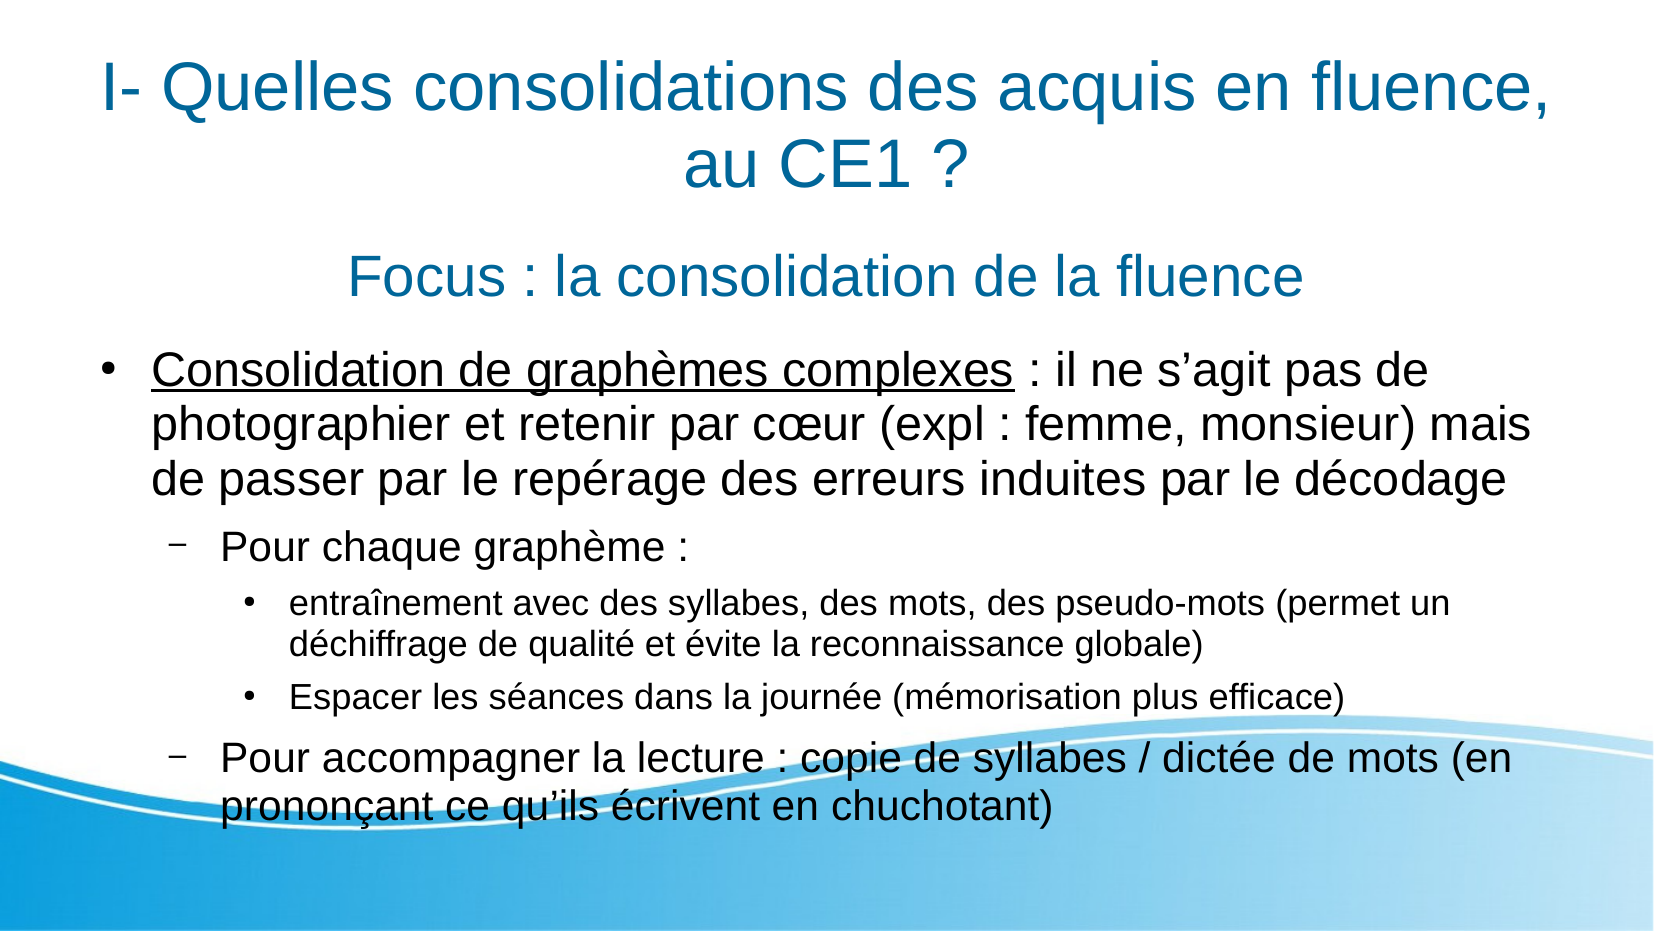

# I- Quelles consolidations des acquis en fluence, au CE1 ?
Focus : la consolidation de la fluence
Consolidation de graphèmes complexes : il ne s’agit pas de photographier et retenir par cœur (expl : femme, monsieur) mais de passer par le repérage des erreurs induites par le décodage
Pour chaque graphème :
entraînement avec des syllabes, des mots, des pseudo-mots (permet un déchiffrage de qualité et évite la reconnaissance globale)
Espacer les séances dans la journée (mémorisation plus efficace)
Pour accompagner la lecture : copie de syllabes / dictée de mots (en prononçant ce qu’ils écrivent en chuchotant)